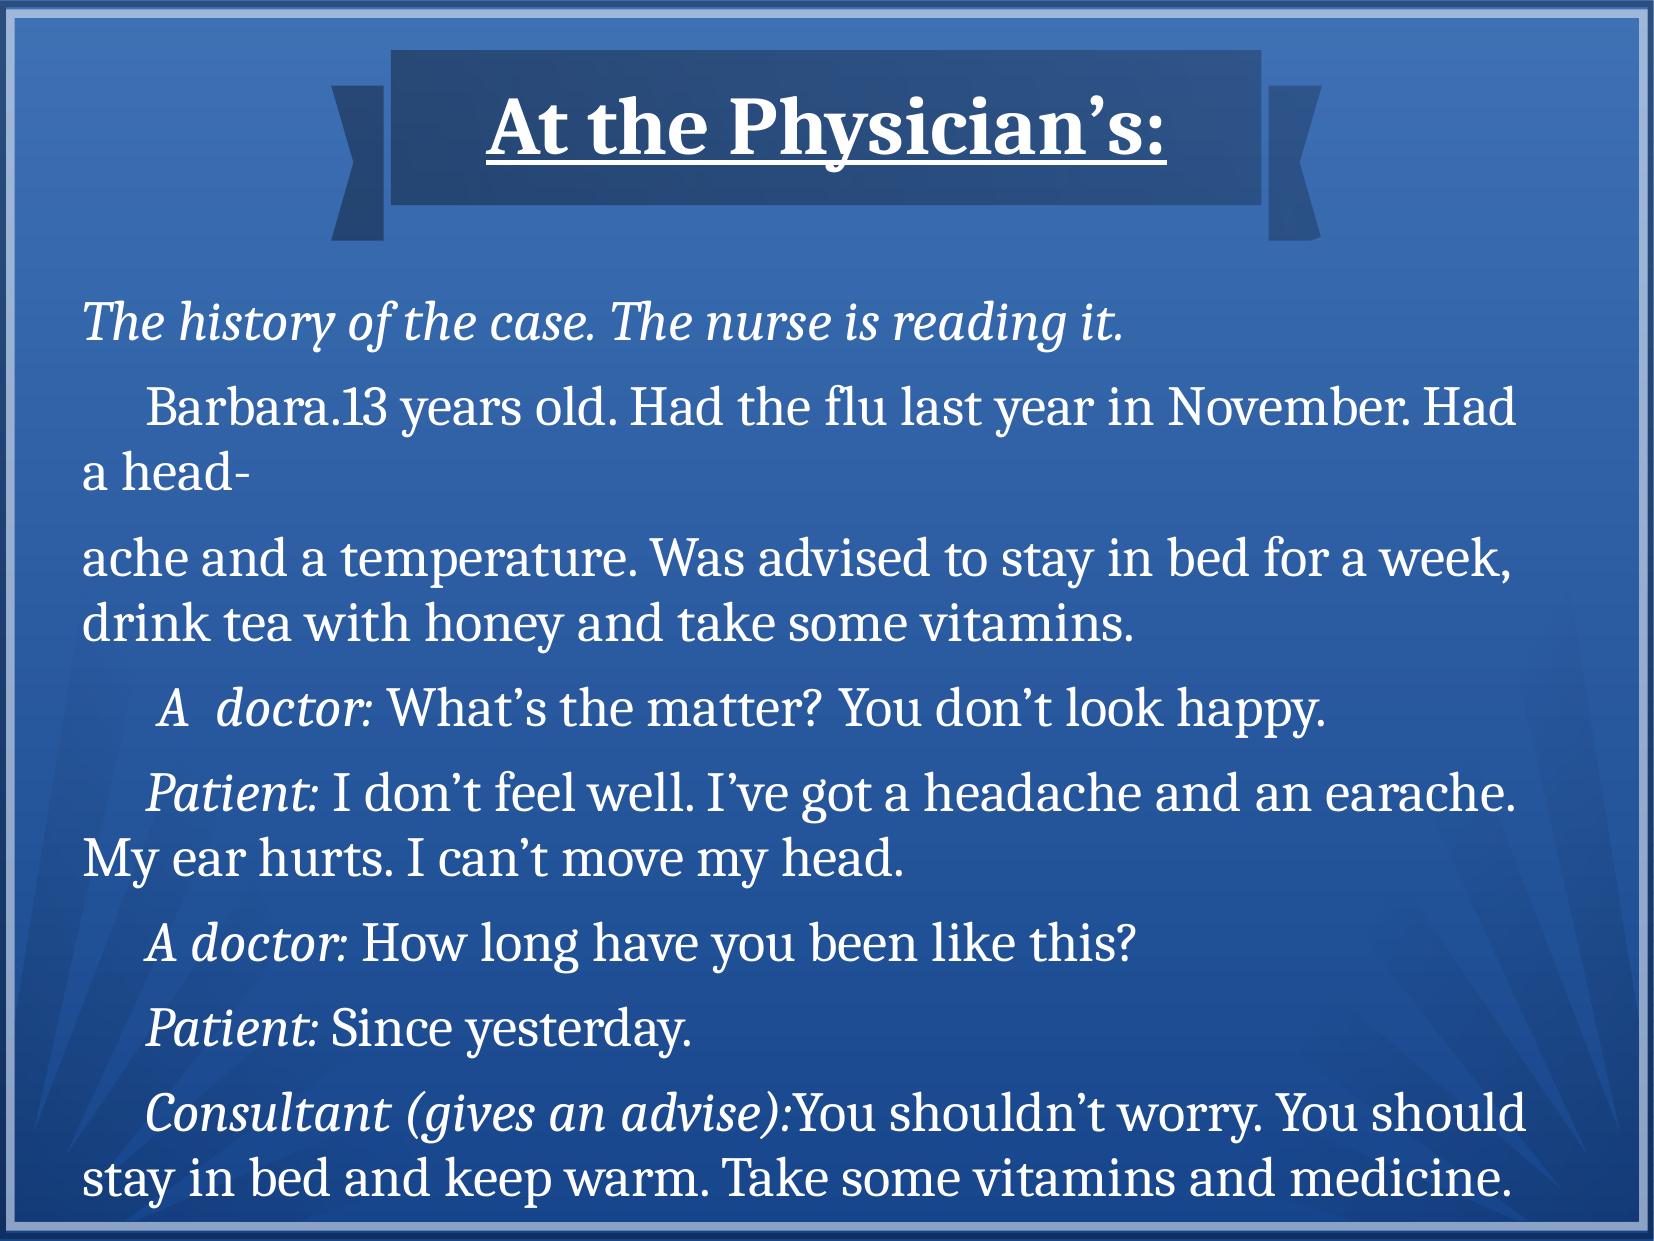

# At the Physician’s:
The history of the case. The nurse is reading it.
 Barbara.13 years old. Had the flu last year in November. Had a head-
ache and a temperature. Was advised to stay in bed for a week, drink tea with honey and take some vitamins.
 A doctor: What’s the matter? You don’t look happy.
 Patient: I don’t feel well. I’ve got a headache and an earache. My ear hurts. I can’t move my head.
 A doctor: How long have you been like this?
 Patient: Since yesterday.
 Consultant (gives an advise):You shouldn’t worry. You should stay in bed and keep warm. Take some vitamins and medicine.